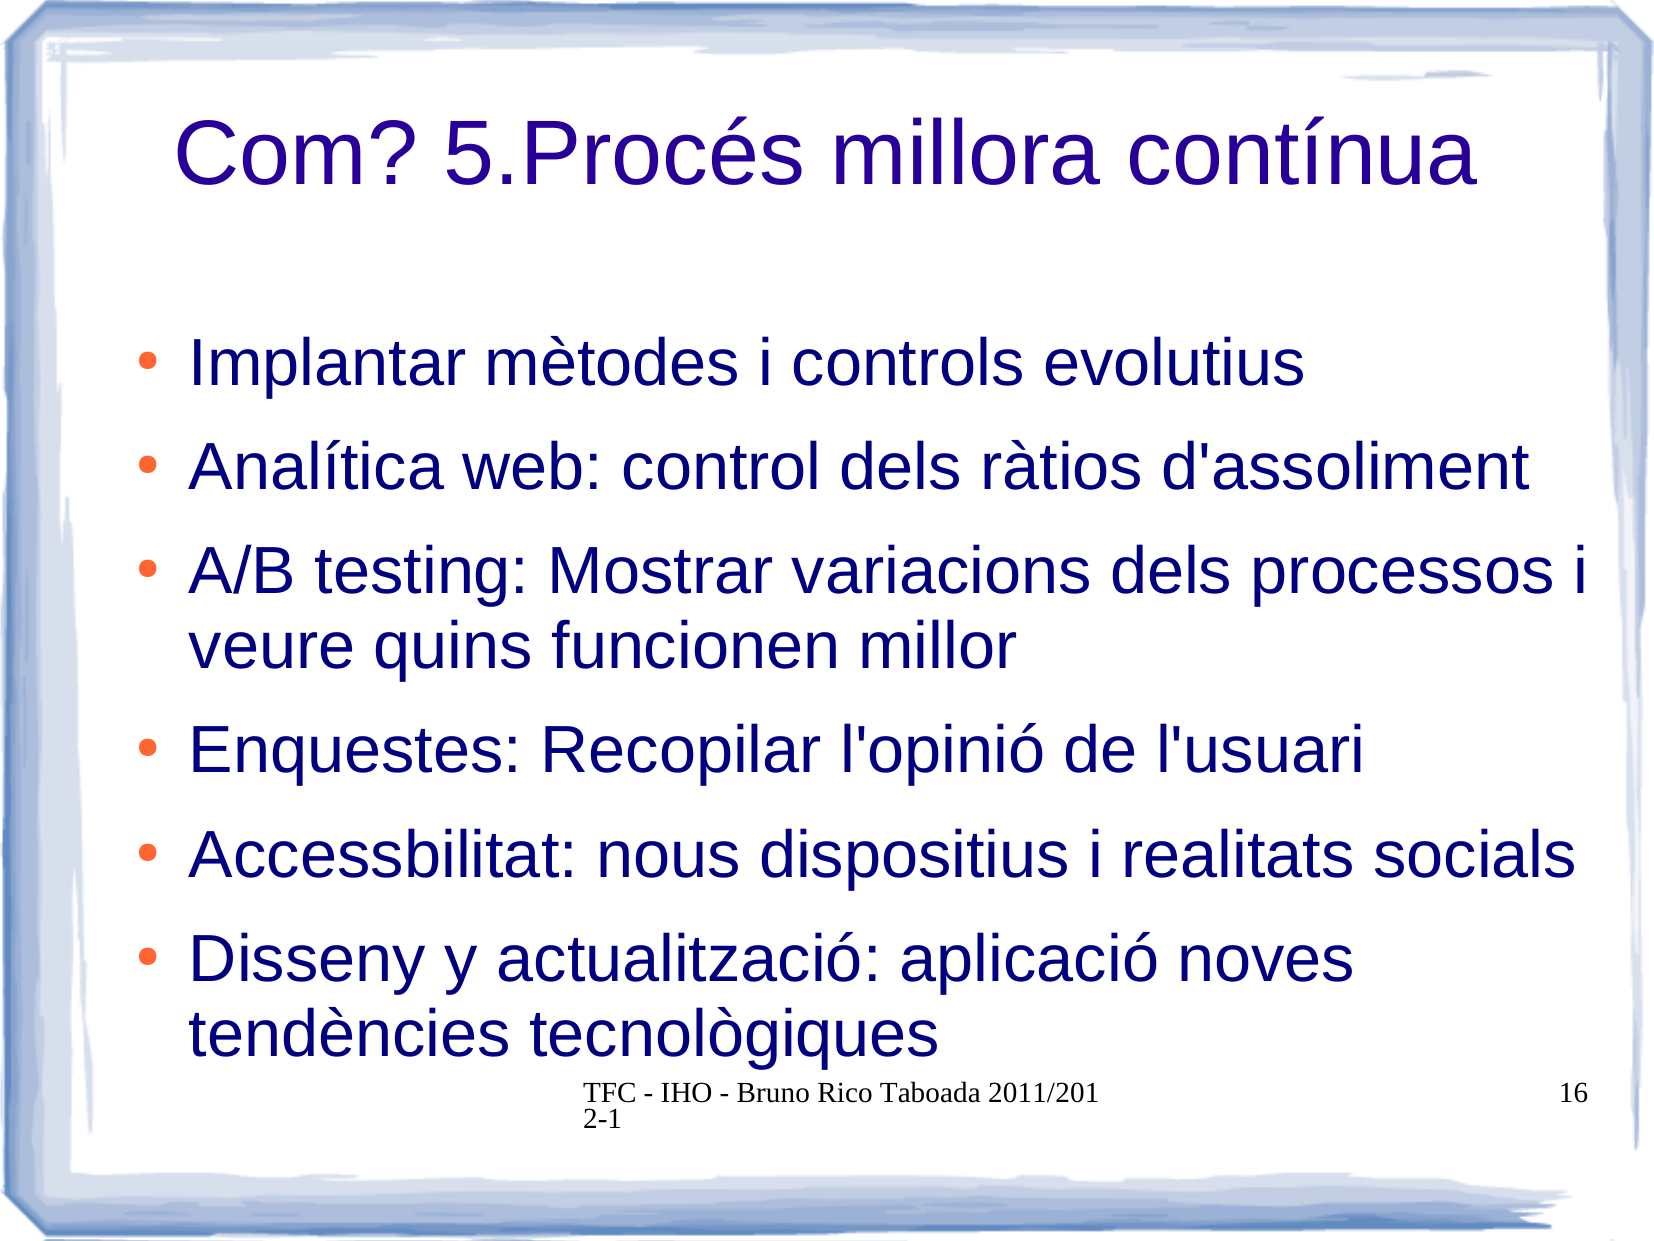

# Com? 5.Procés millora contínua
Implantar mètodes i controls evolutius
Analítica web: control dels ràtios d'assoliment
A/B testing: Mostrar variacions dels processos i veure quins funcionen millor
Enquestes: Recopilar l'opinió de l'usuari
Accessbilitat: nous dispositius i realitats socials
Disseny y actualització: aplicació noves tendències tecnològiques
TFC - IHO - Bruno Rico Taboada 2011/2012-1
16